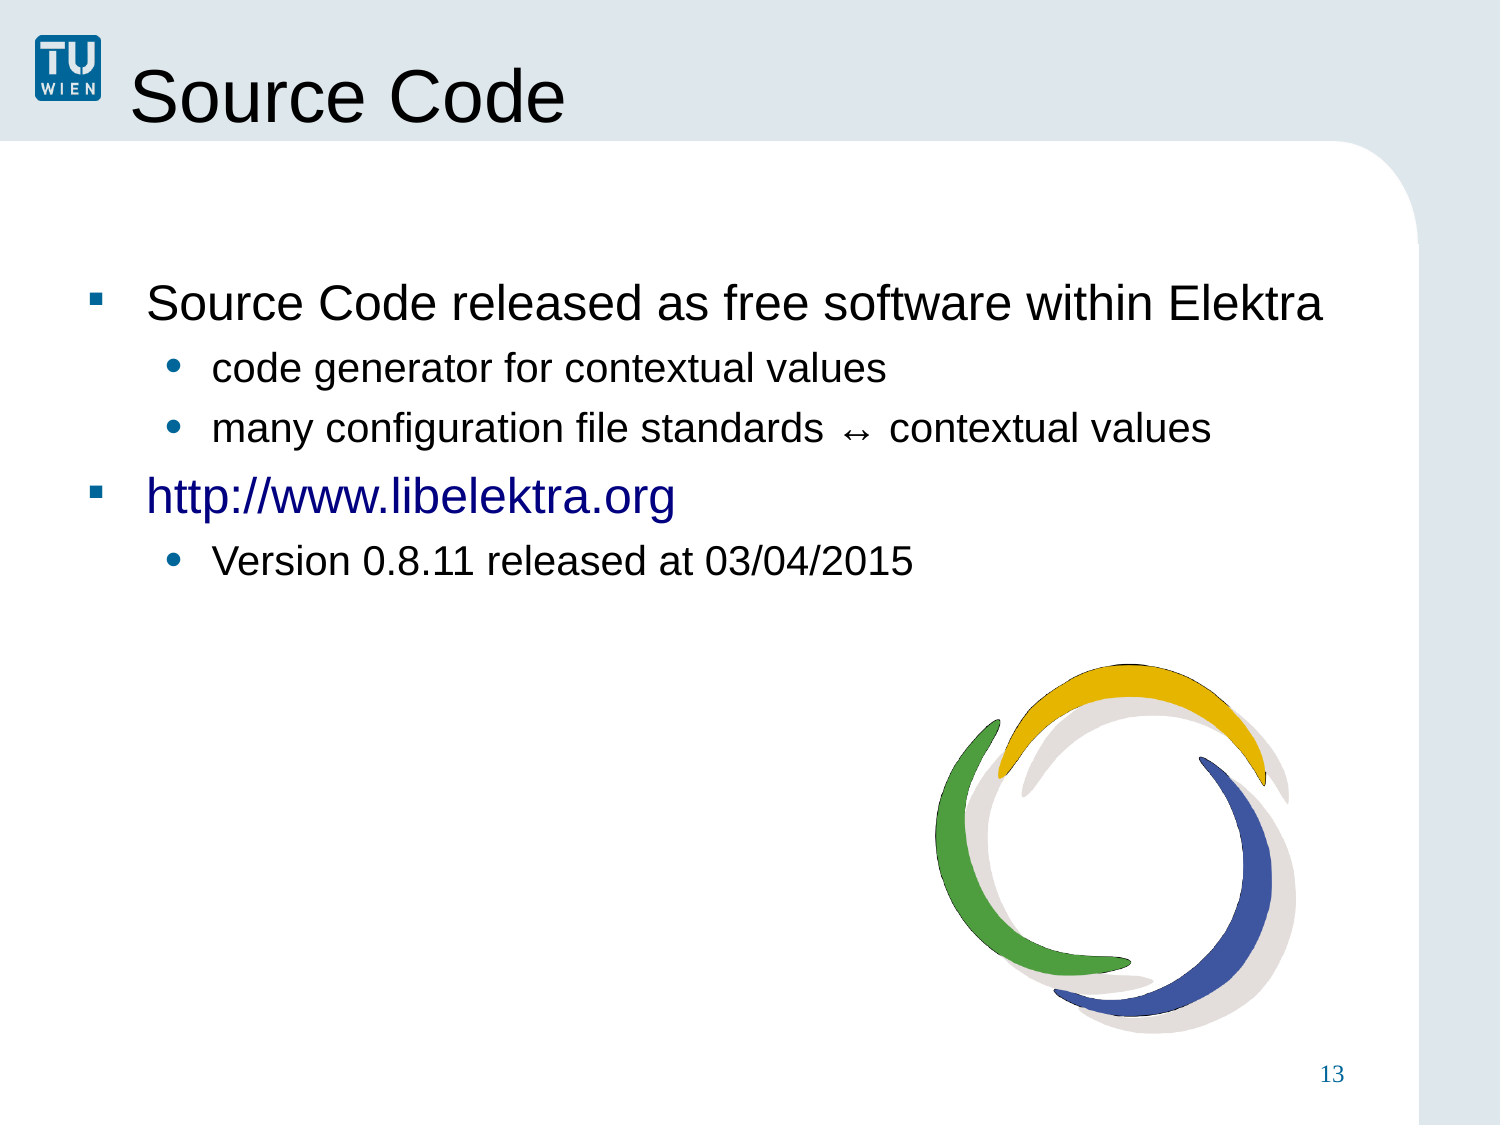

# Source Code
Source Code released as free software within Elektra
code generator for contextual values
many configuration file standards ↔ contextual values
http://www.libelektra.org
Version 0.8.11 released at 03/04/2015
13